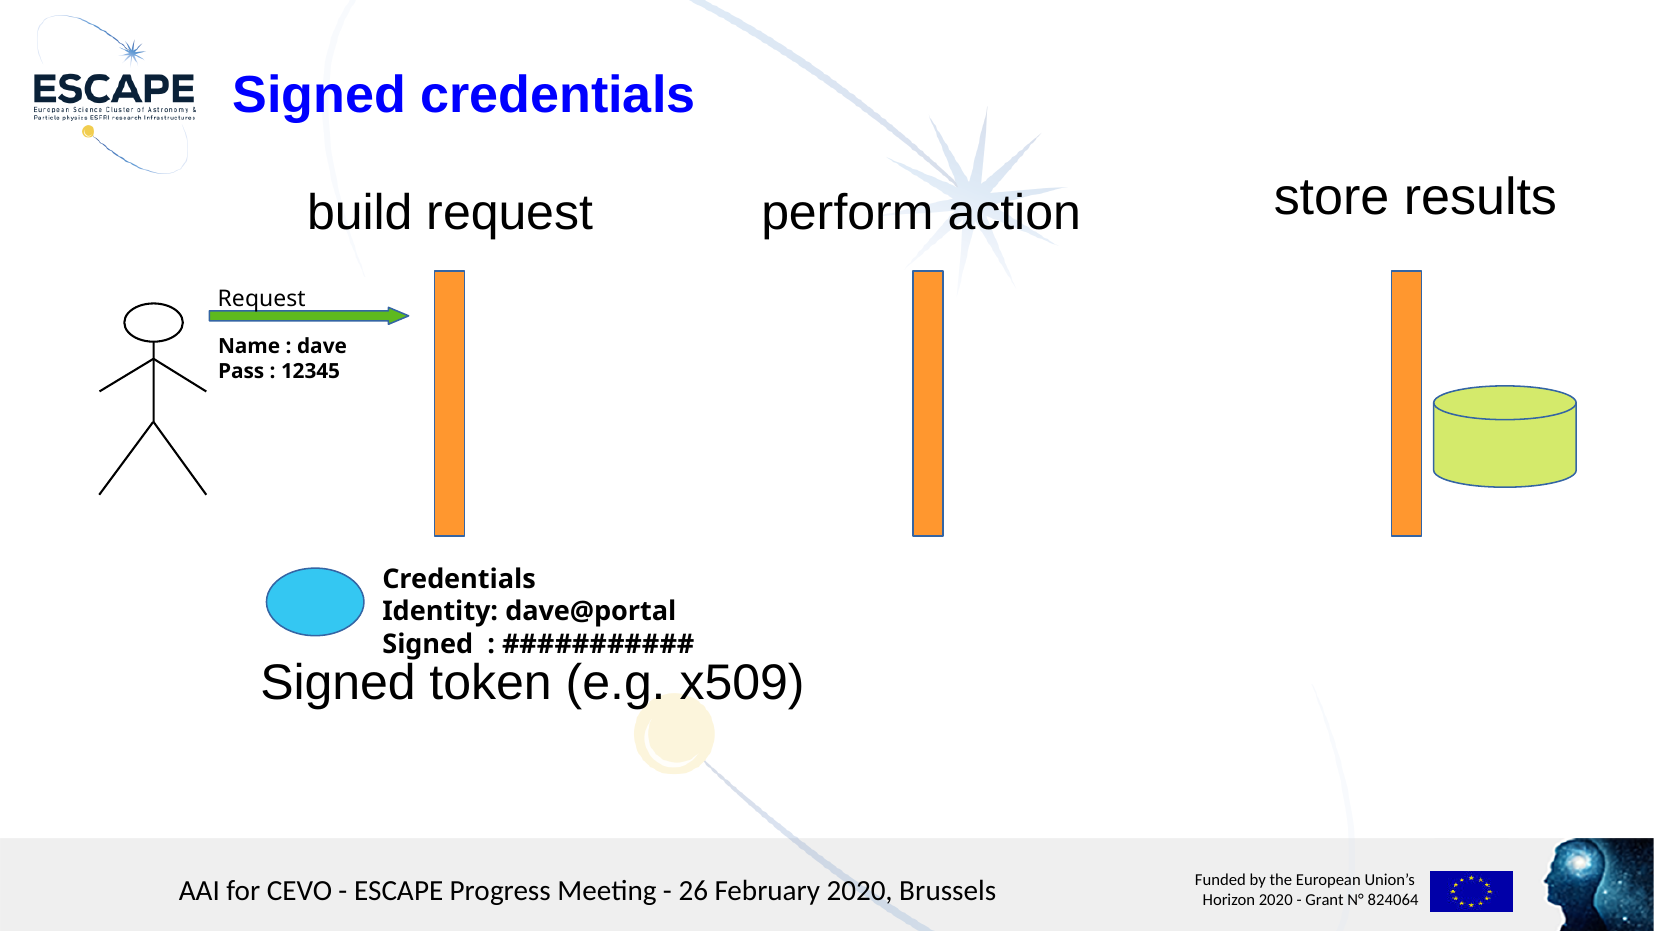

# Signed credentials
store results
build request
perform action
Request
Name : dave
Pass : 12345
Credentials
Identity: dave@portal
Signed : ###########
Signed token (e.g. x509)